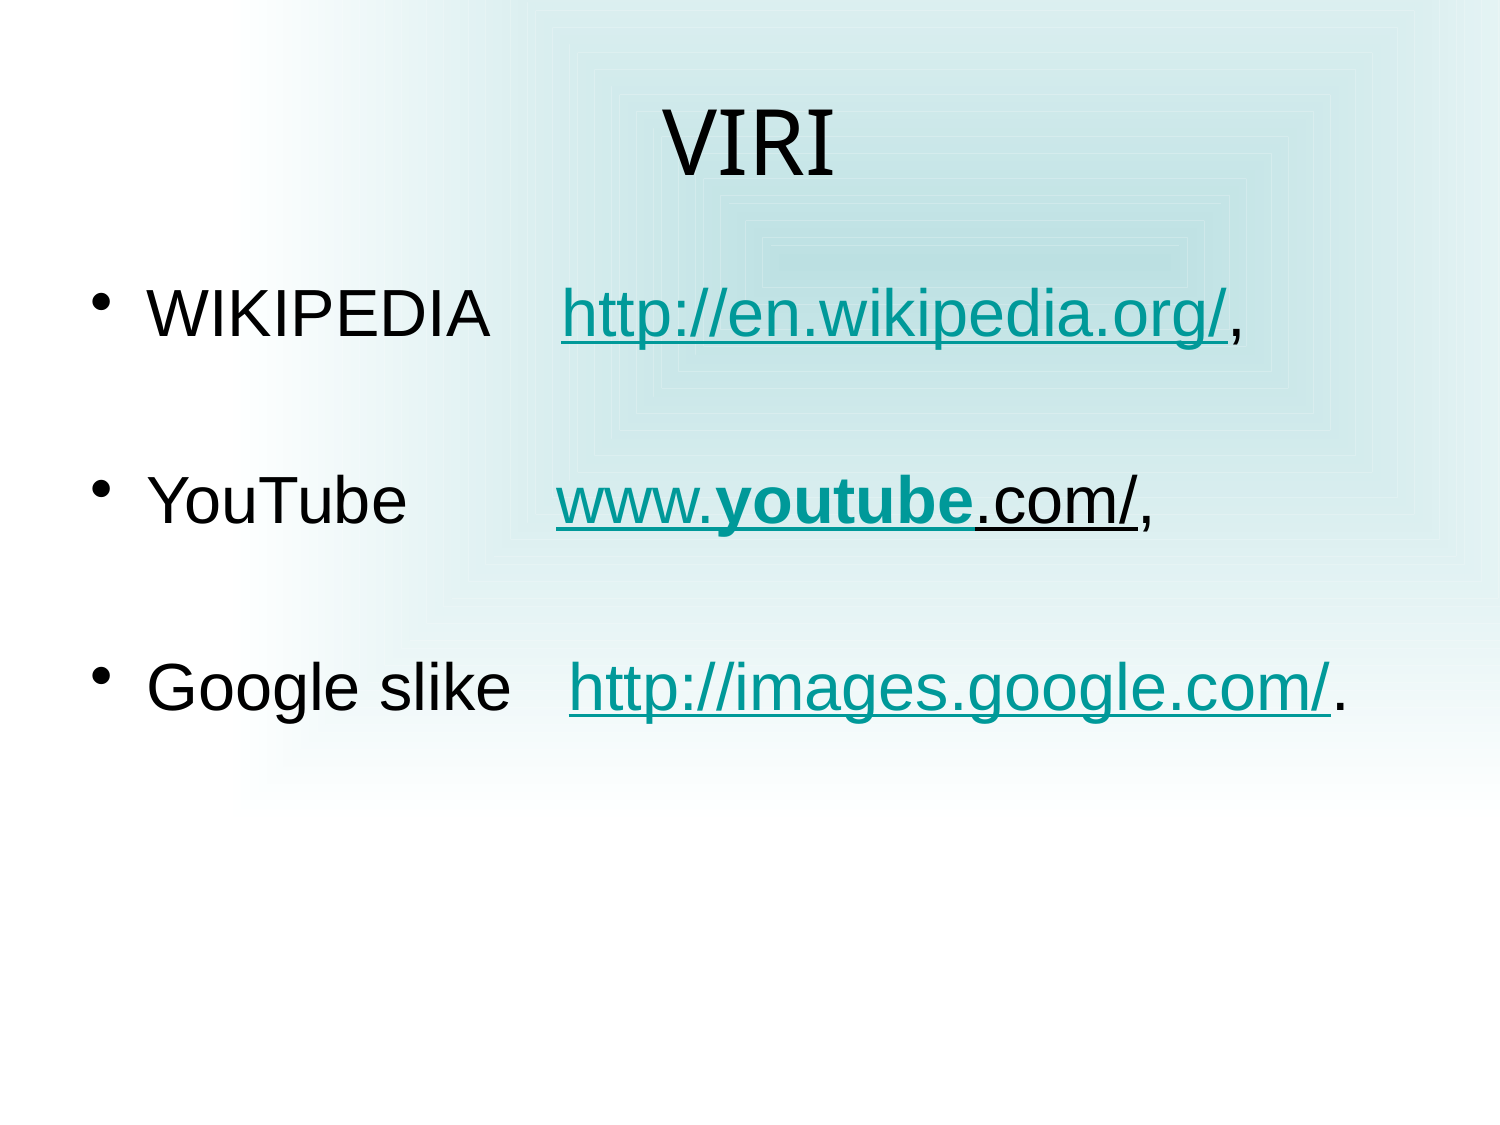

# VIRI
WIKIPEDIA http://en.wikipedia.org/,
YouTube www.youtube.com/,
Google slike http://images.google.com/.